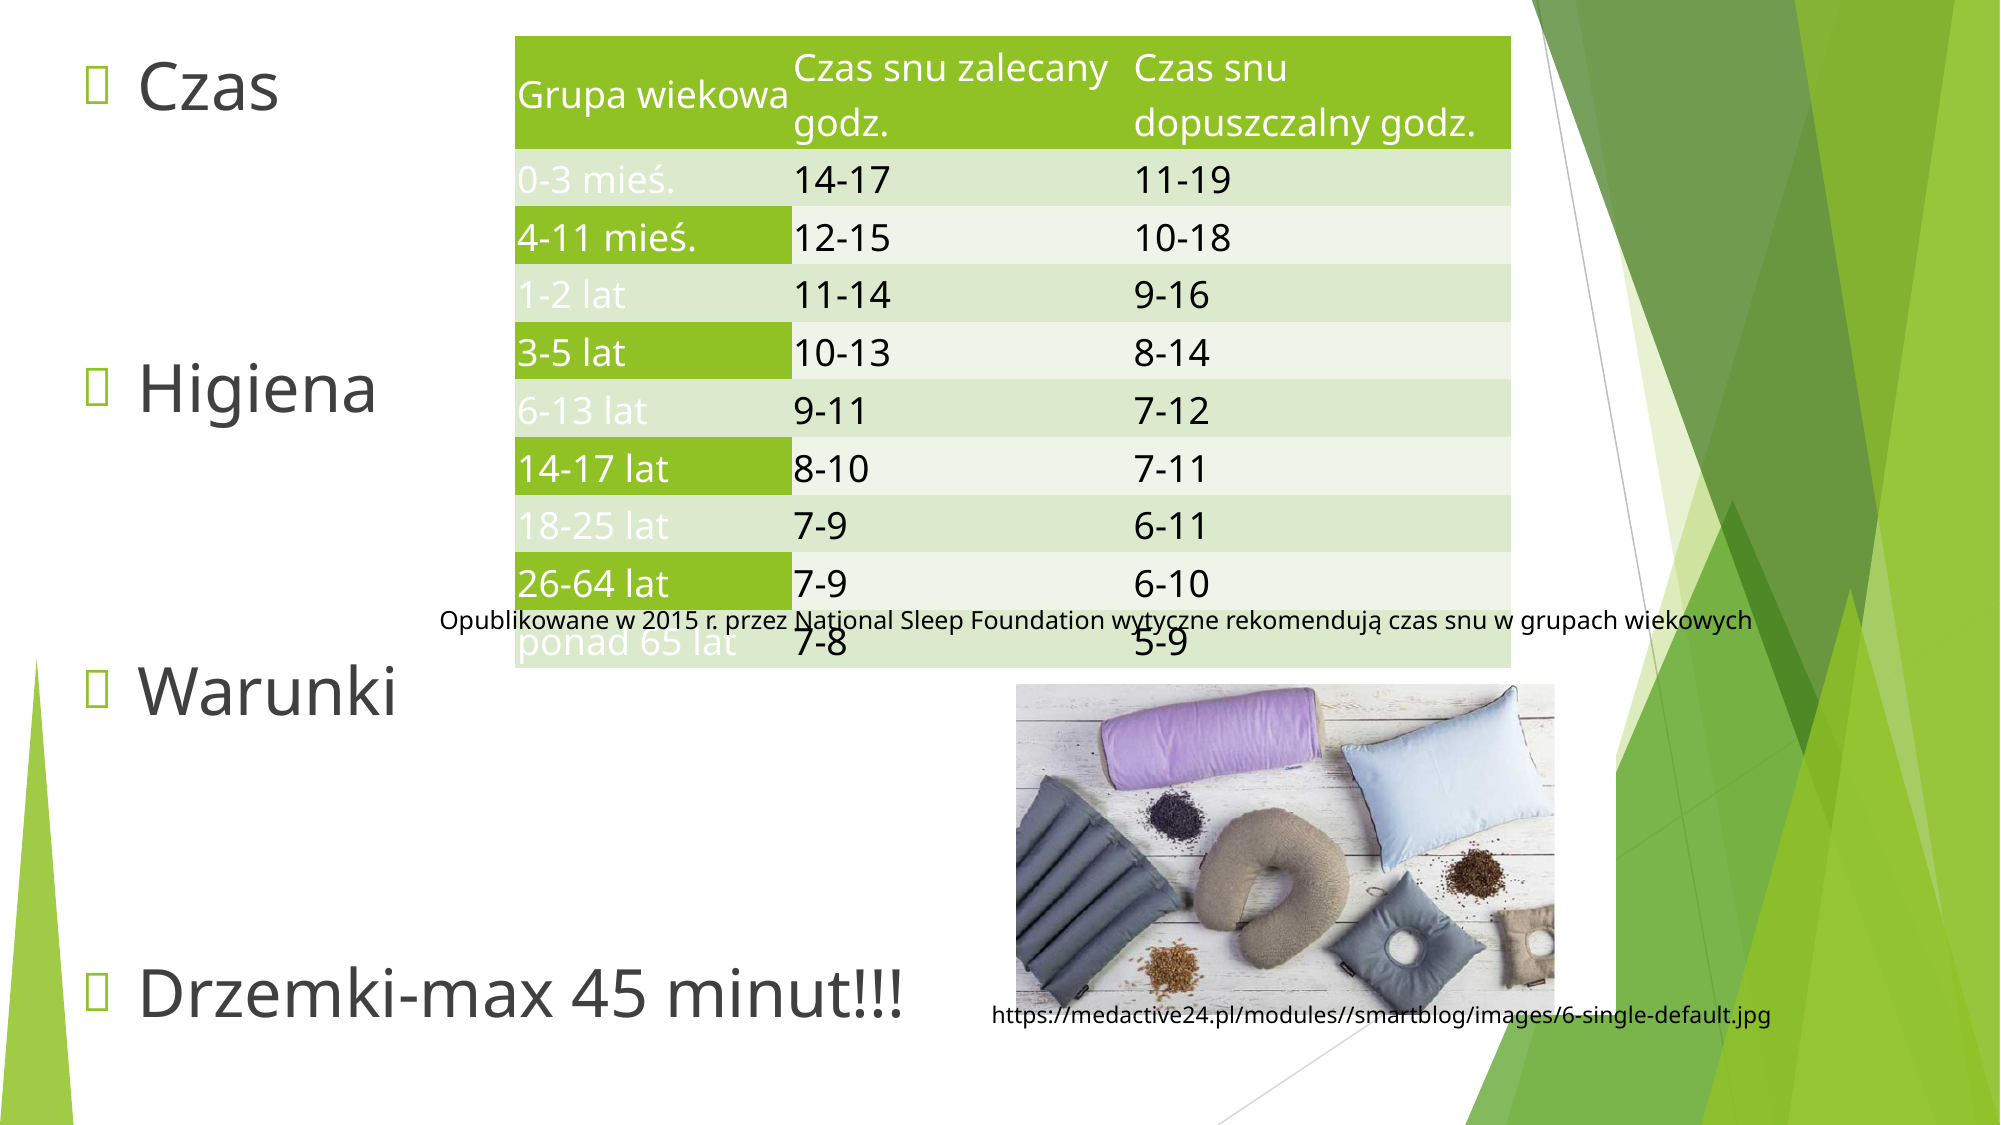

Czas
Higiena
Warunki
Drzemki-max 45 minut!!!
| Grupa wiekowa | Czas snu zalecany godz. | Czas snu dopuszczalny godz. |
| --- | --- | --- |
| 0-3 mieś. | 14-17 | 11-19 |
| 4-11 mieś. | 12-15 | 10-18 |
| 1-2 lat | 11-14 | 9-16 |
| 3-5 lat | 10-13 | 8-14 |
| 6-13 lat | 9-11 | 7-12 |
| 14-17 lat | 8-10 | 7-11 |
| 18-25 lat | 7-9 | 6-11 |
| 26-64 lat | 7-9 | 6-10 |
| ponad 65 lat | 7-8 | 5-9 |
#
Opublikowane w 2015 r. przez National Sleep Foundation wytyczne rekomendują czas snu w grupach wiekowych
https://medactive24.pl/modules//smartblog/images/6-single-default.jpg